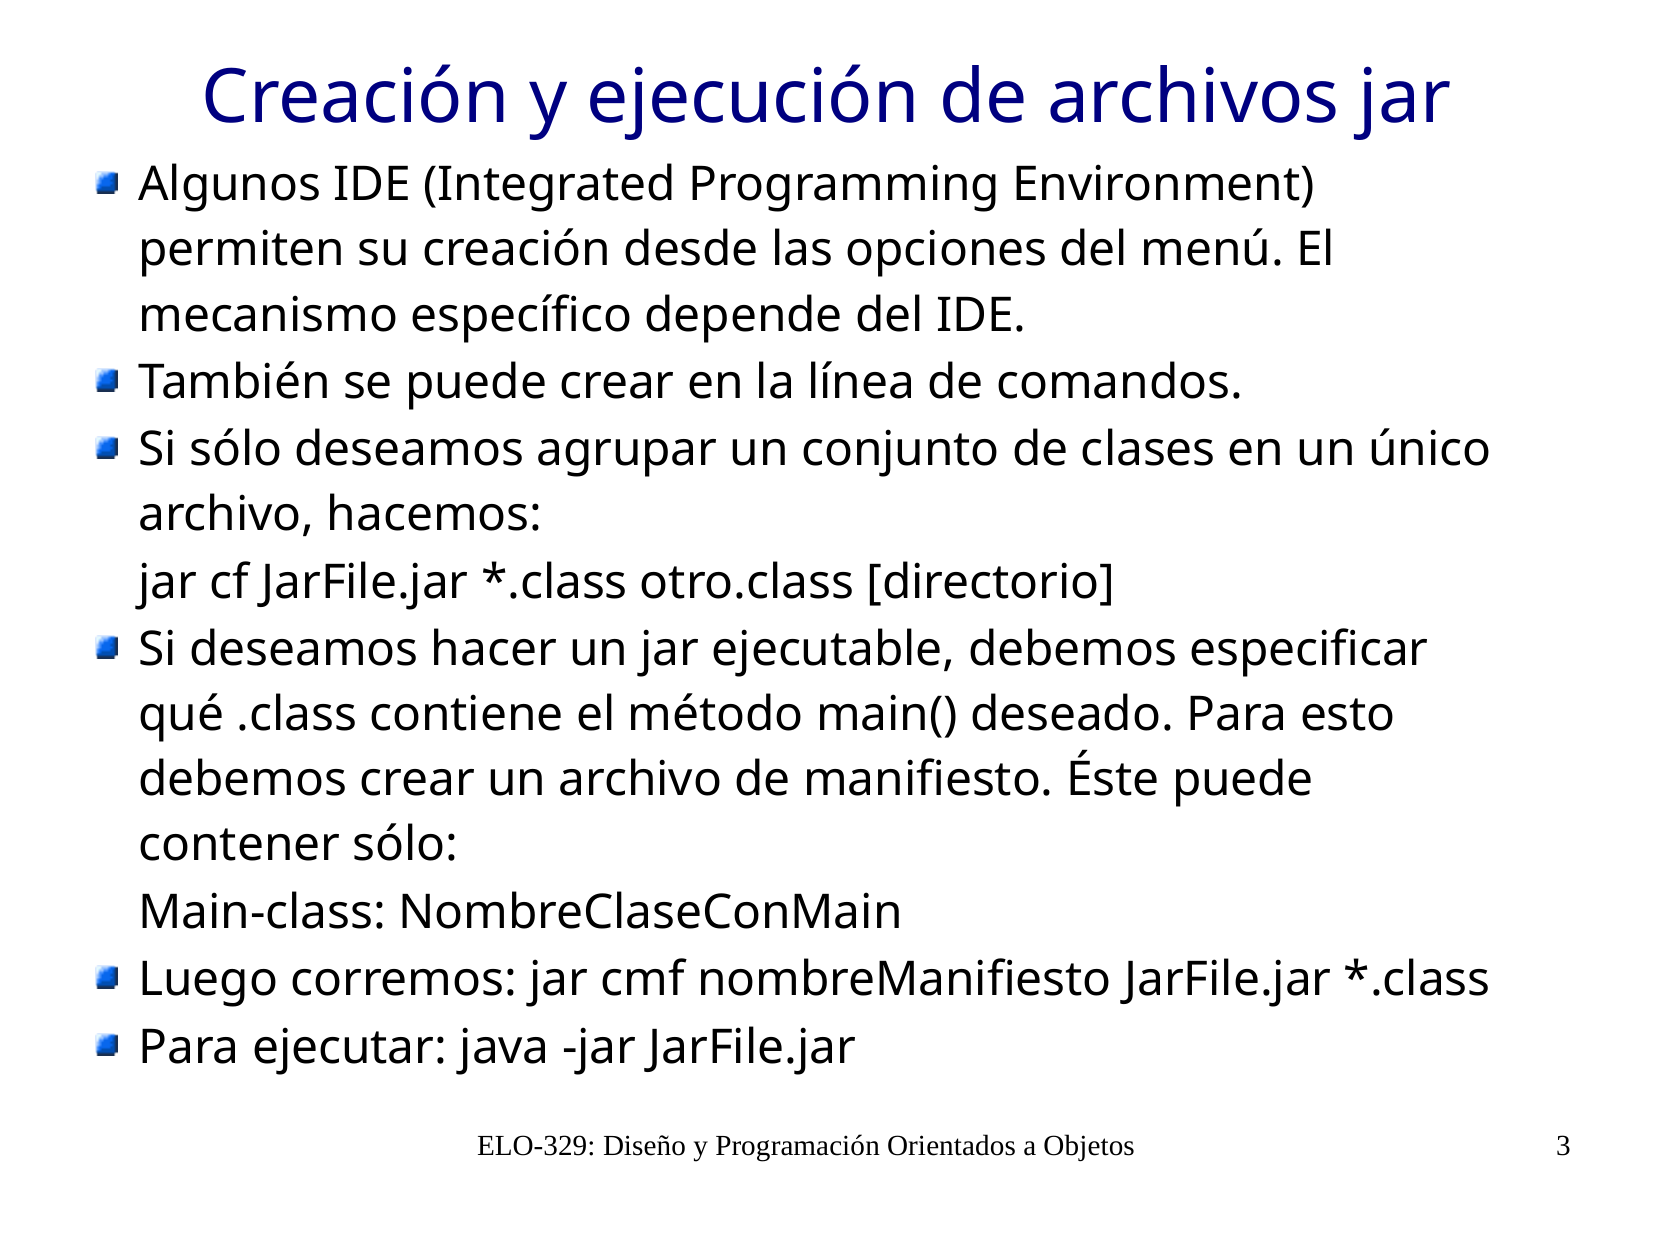

# Creación y ejecución de archivos jar
Algunos IDE (Integrated Programming Environment) permiten su creación desde las opciones del menú. El mecanismo específico depende del IDE.
También se puede crear en la línea de comandos.
Si sólo deseamos agrupar un conjunto de clases en un único archivo, hacemos:
jar cf JarFile.jar *.class otro.class [directorio]
Si deseamos hacer un jar ejecutable, debemos especificar qué .class contiene el método main() deseado. Para esto debemos crear un archivo de manifiesto. Éste puede contener sólo:
Main-class: NombreClaseConMain
Luego corremos: jar cmf nombreManifiesto JarFile.jar *.class
Para ejecutar: java -jar JarFile.jar
3